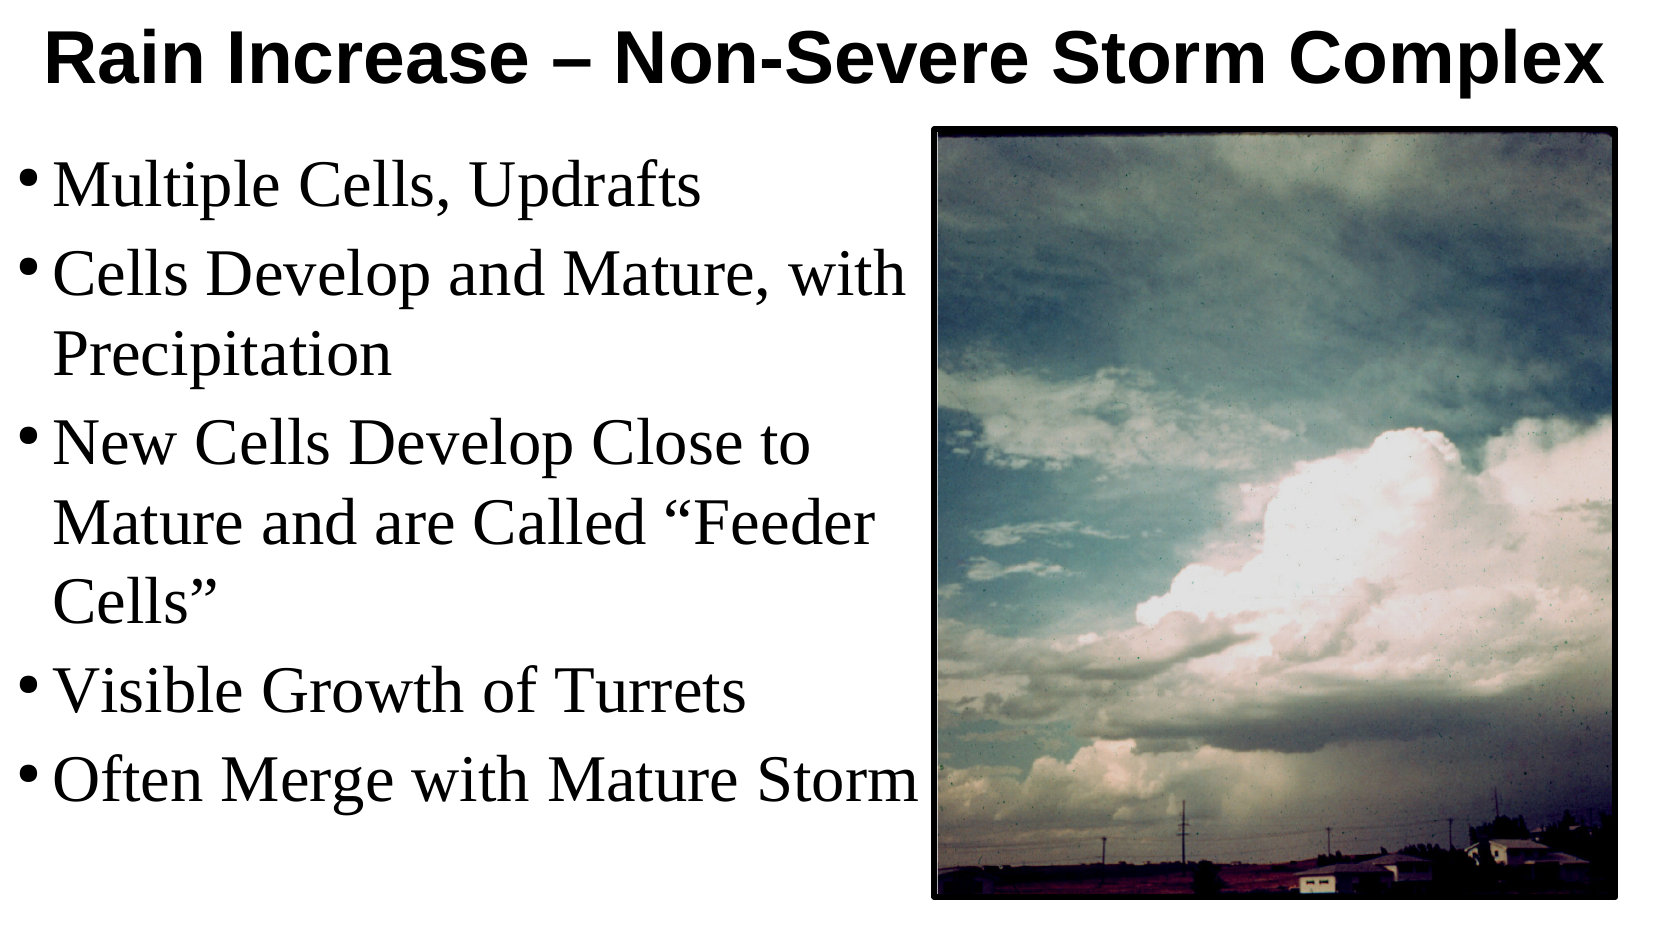

# Rain Increase – Non-Severe Storm Complex
Multiple Cells, Updrafts
Cells Develop and Mature, with Precipitation
New Cells Develop Close to Mature and are Called “Feeder Cells”
Visible Growth of Turrets
Often Merge with Mature Storm